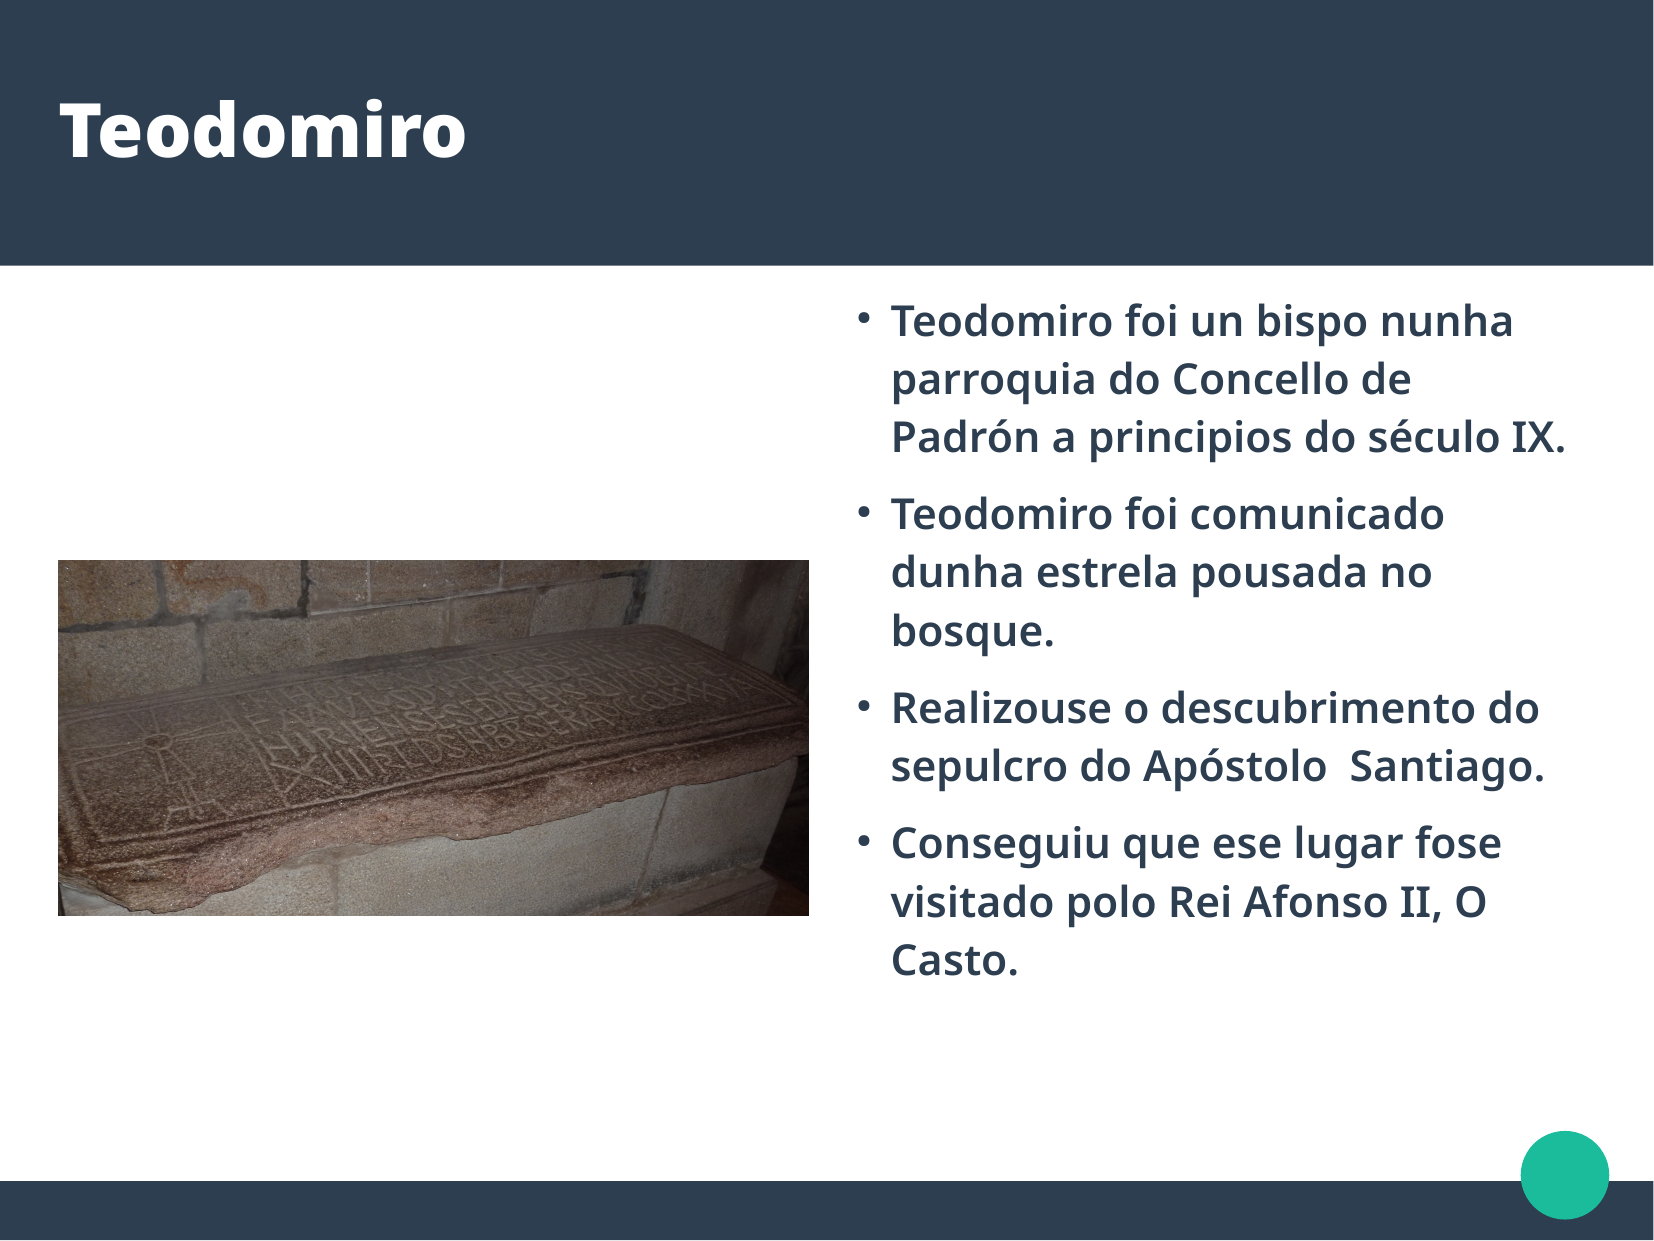

# Teodomiro
Teodomiro foi un bispo nunha parroquia do Concello de Padrón a principios do século IX.
Teodomiro foi comunicado dunha estrela pousada no bosque.
Realizouse o descubrimento do sepulcro do Apóstolo Santiago.
Conseguiu que ese lugar fose visitado polo Rei Afonso II, O Casto.